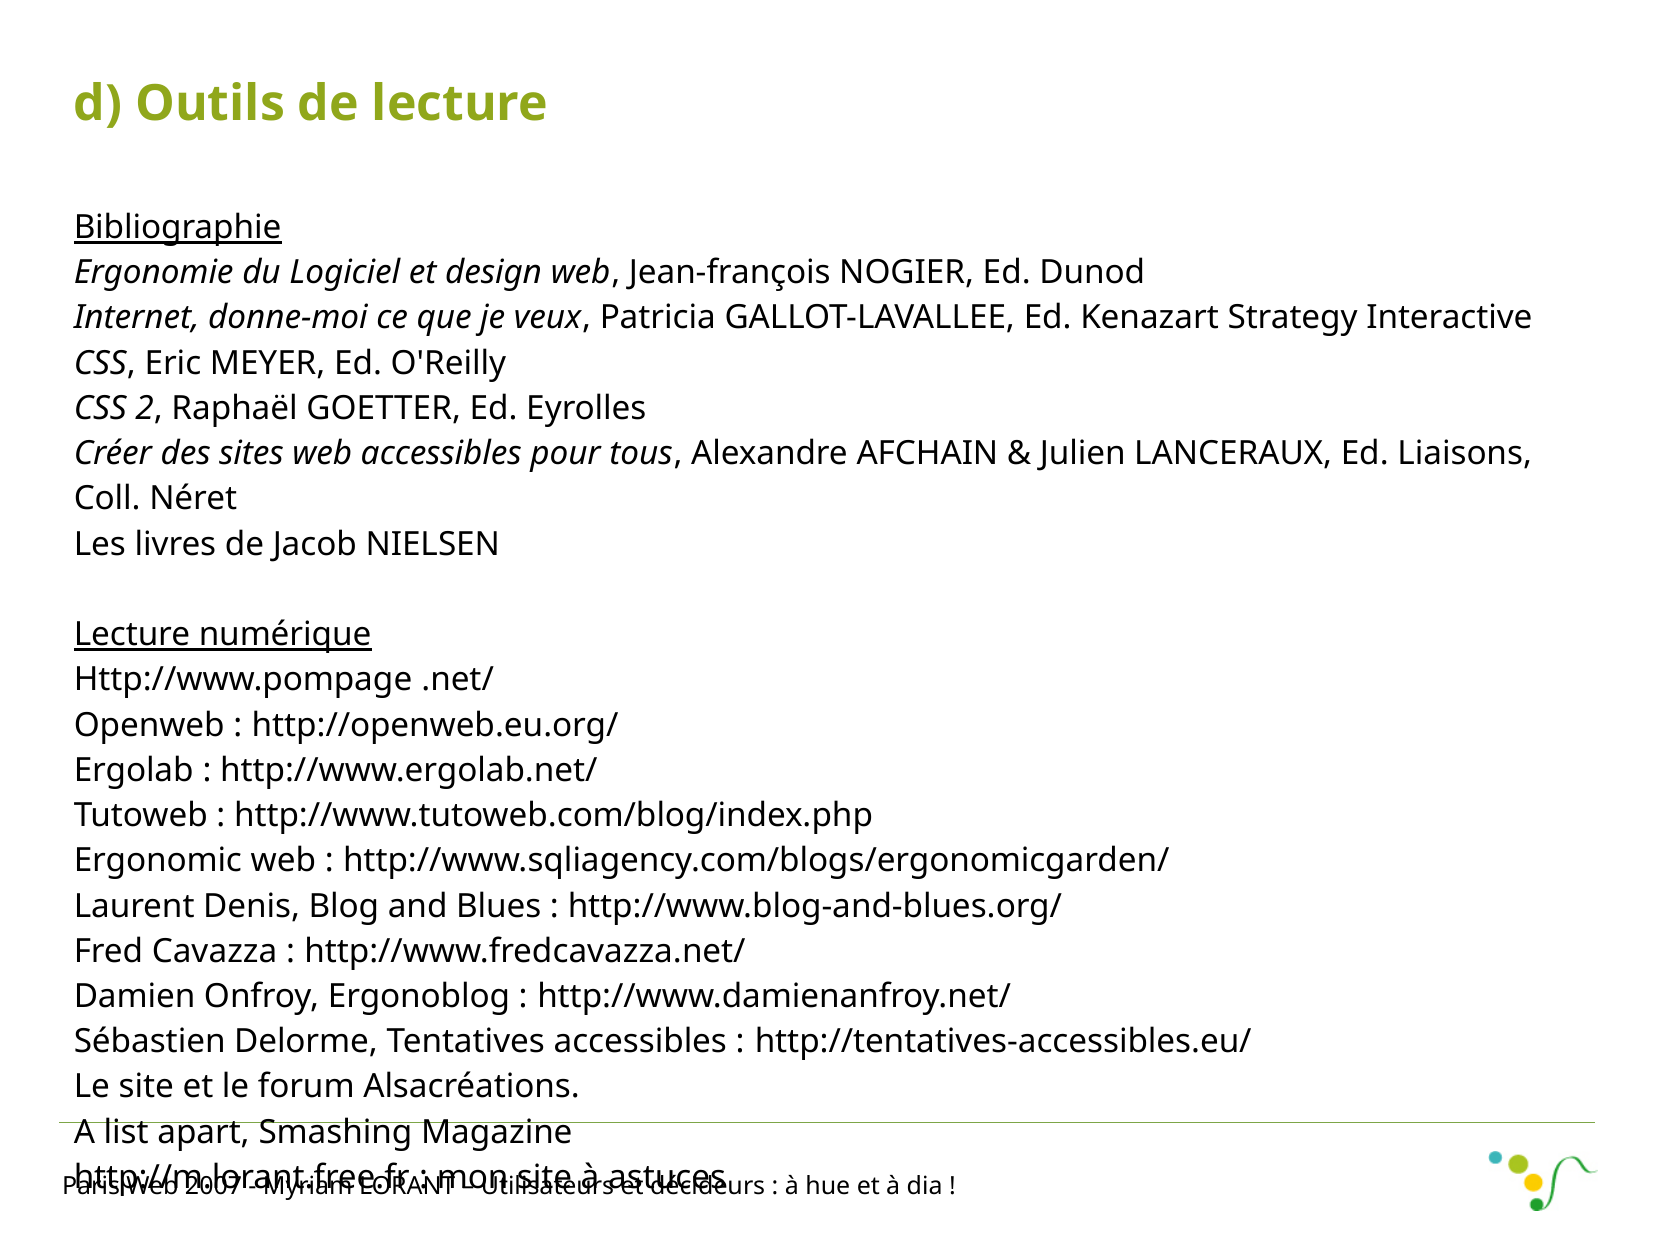

d) Outils de lecture
Bibliographie
Ergonomie du Logiciel et design web, Jean-françois NOGIER, Ed. Dunod
Internet, donne-moi ce que je veux, Patricia GALLOT-LAVALLEE, Ed. Kenazart Strategy Interactive
CSS, Eric MEYER, Ed. O'Reilly
CSS 2, Raphaël GOETTER, Ed. Eyrolles
Créer des sites web accessibles pour tous, Alexandre AFCHAIN & Julien LANCERAUX, Ed. Liaisons, Coll. Néret
Les livres de Jacob NIELSEN
Lecture numérique
Http://www.pompage .net/
Openweb : http://openweb.eu.org/
Ergolab : http://www.ergolab.net/
Tutoweb : http://www.tutoweb.com/blog/index.php
Ergonomic web : http://www.sqliagency.com/blogs/ergonomicgarden/
Laurent Denis, Blog and Blues : http://www.blog-and-blues.org/
Fred Cavazza : http://www.fredcavazza.net/
Damien Onfroy, Ergonoblog : http://www.damienanfroy.net/
Sébastien Delorme, Tentatives accessibles : http://tentatives-accessibles.eu/
Le site et le forum Alsacréations.
A list apart, Smashing Magazine
http://m.lorant.free.fr : mon site à astuces
Paris Web 2007 - Myriam LORANT – Utilisateurs et décideurs : à hue et à dia !